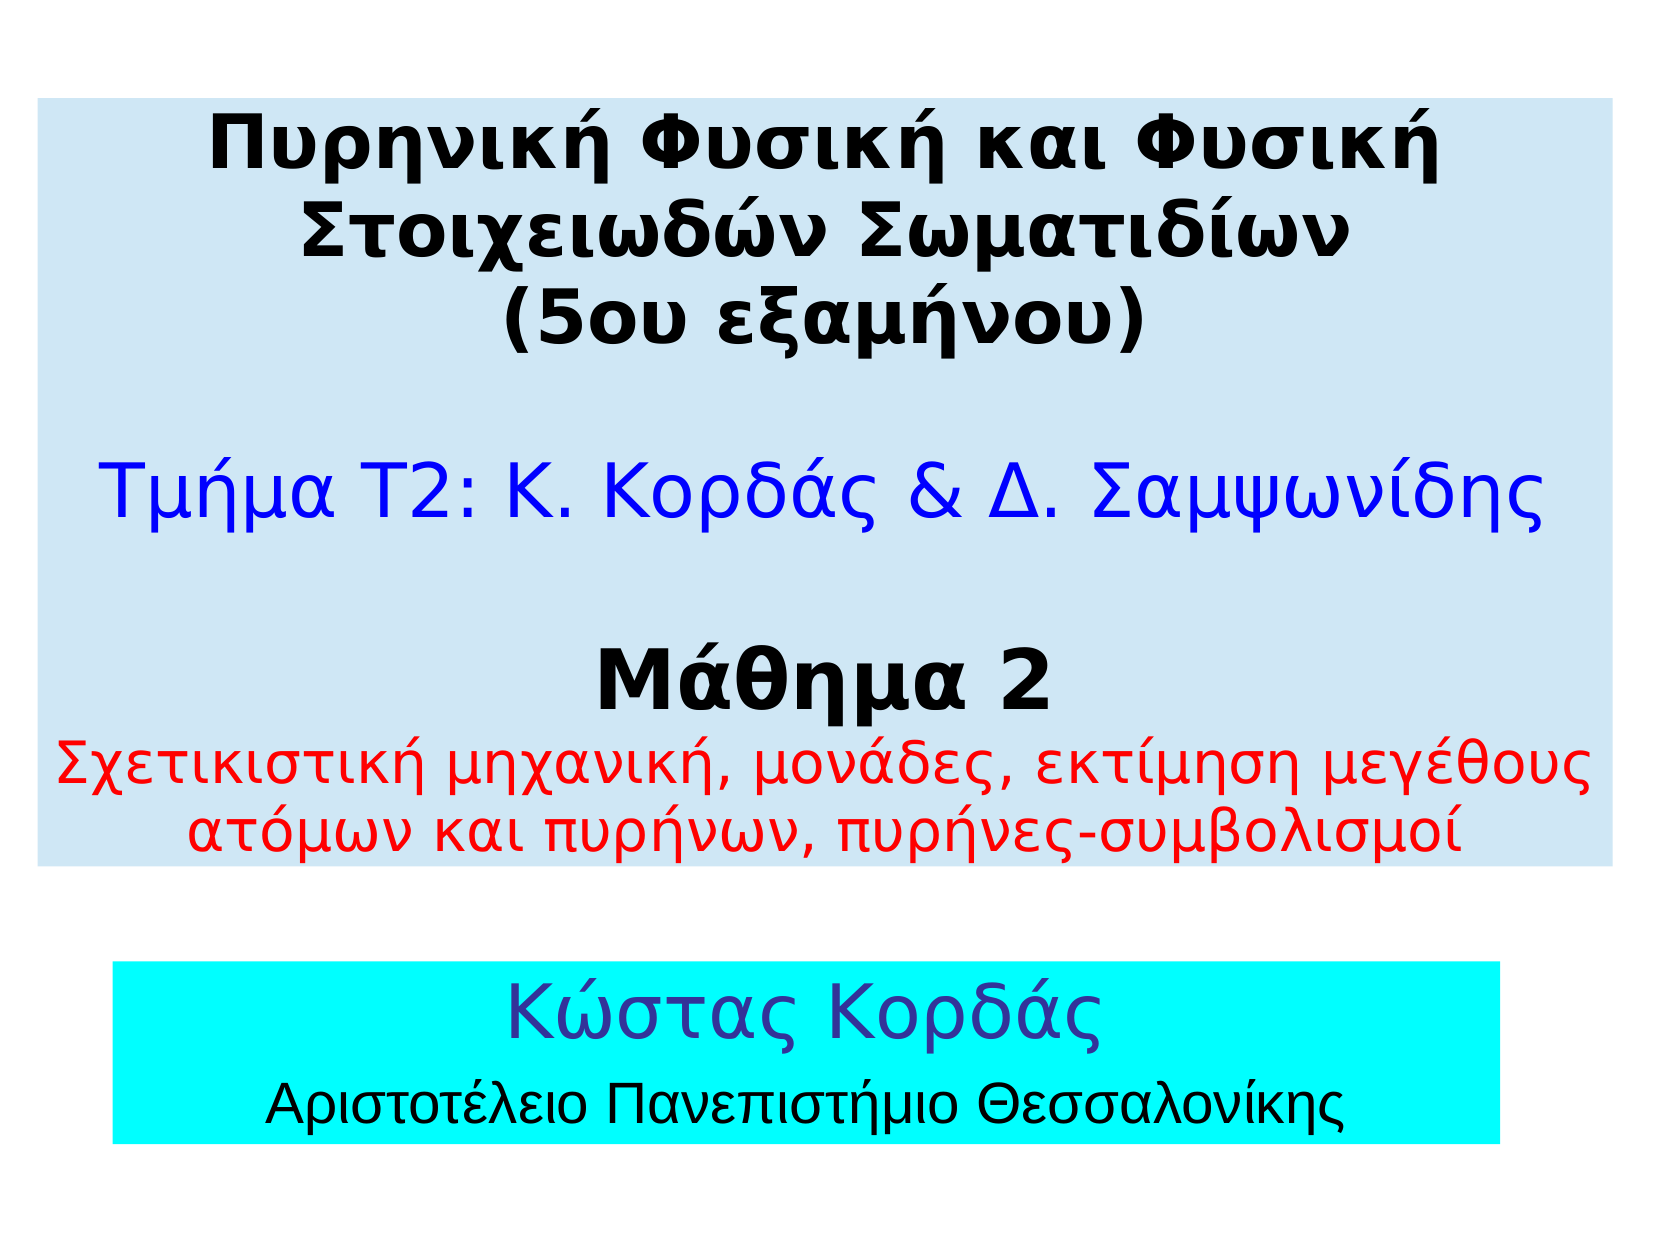

# Πυρηνική Φυσική και Φυσική Στοιχειωδών Σωματιδίων (5ου εξαμήνου) Τμήμα T2: Κ. Κορδάς & Δ. Σαμψωνίδης Μάθημα 2 Σχετικιστική μηχανική, μoνάδες, εκτίμηση μεγέθους ατόμων και πυρήνων, πυρήνες-συμβολισμοί
Κώστας Κορδάς
Αριστοτέλειο Πανεπιστήμιο Θεσσαλονίκης